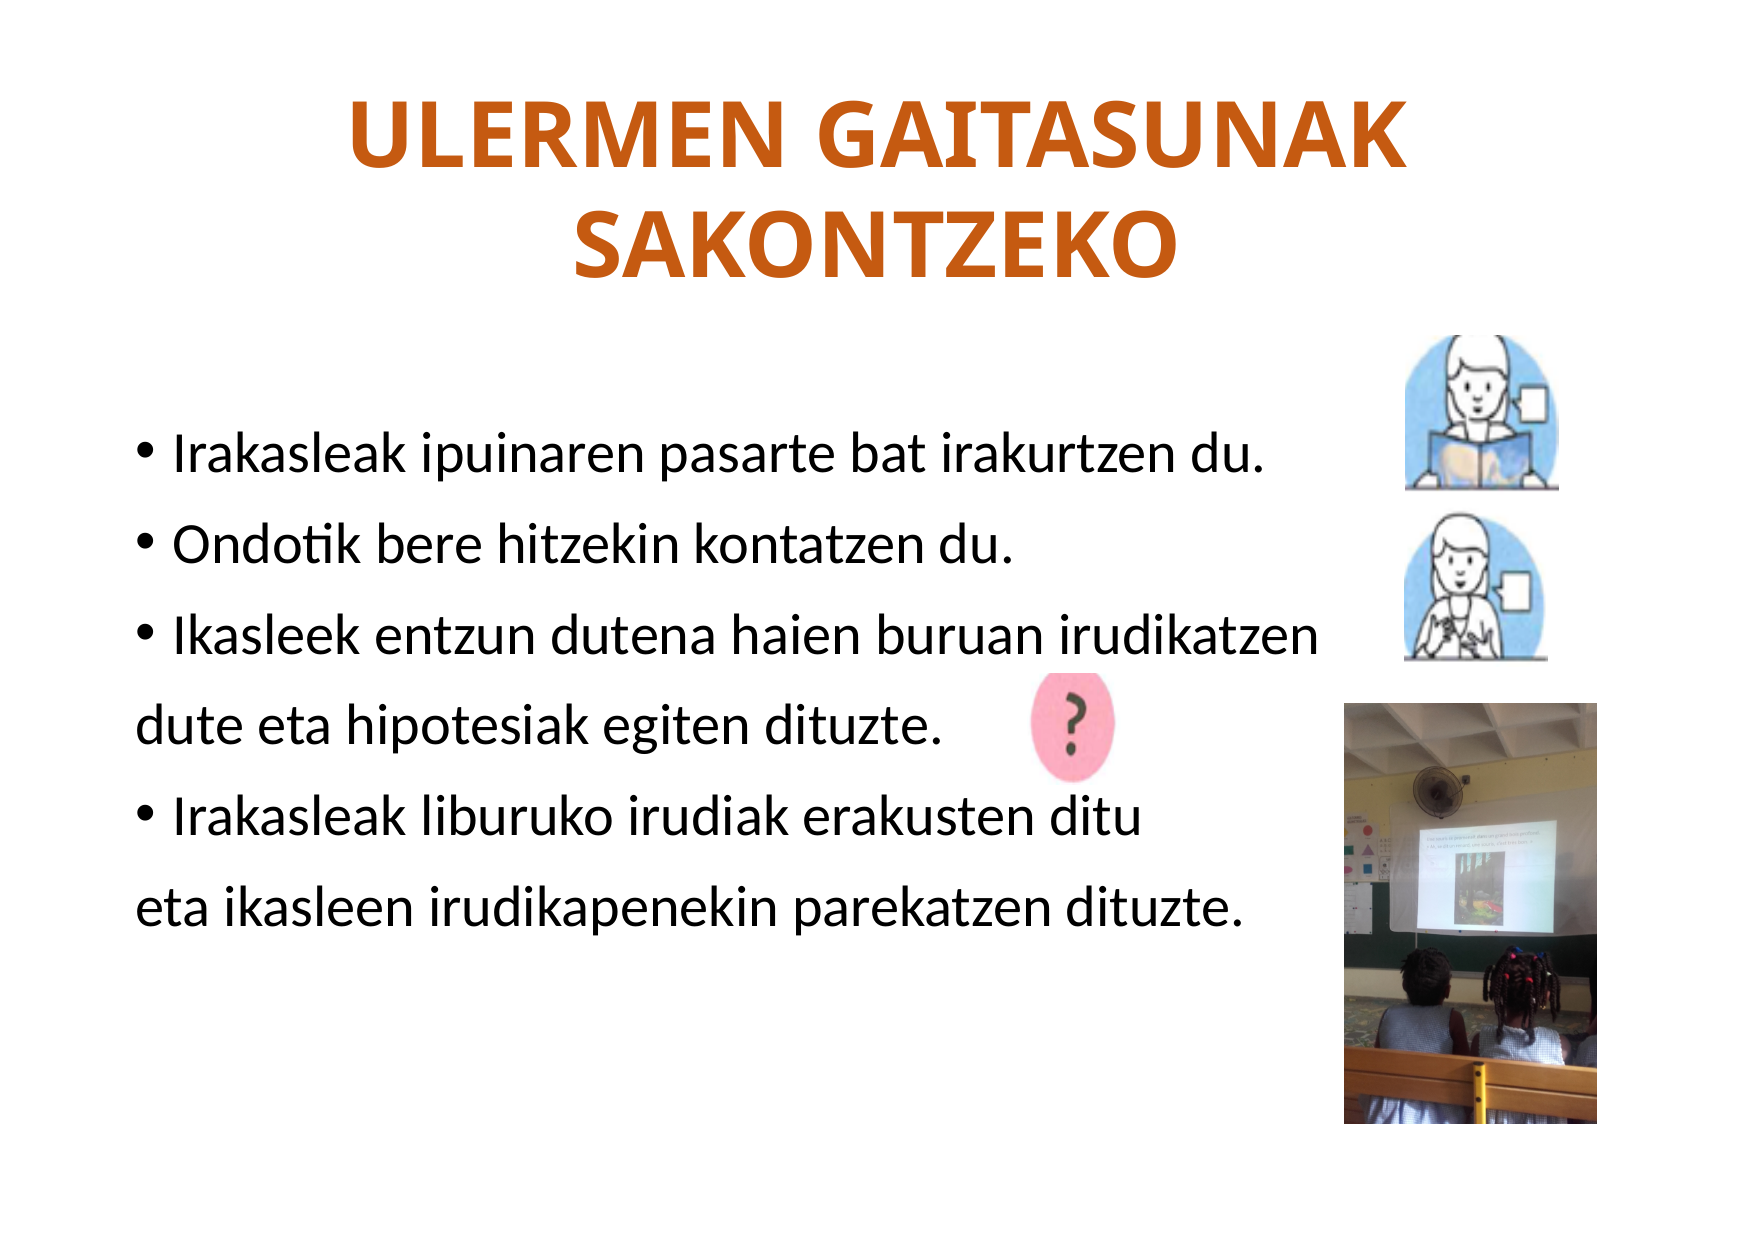

ULERMEN GAITASUNAK SAKONTZEKO
Irakasleak ipuinaren pasarte bat irakurtzen du.
Ondotik bere hitzekin kontatzen du.
Ikasleek entzun dutena haien buruan irudikatzen
dute eta hipotesiak egiten dituzte.
Irakasleak liburuko irudiak erakusten ditu
eta ikasleen irudikapenekin parekatzen dituzte.